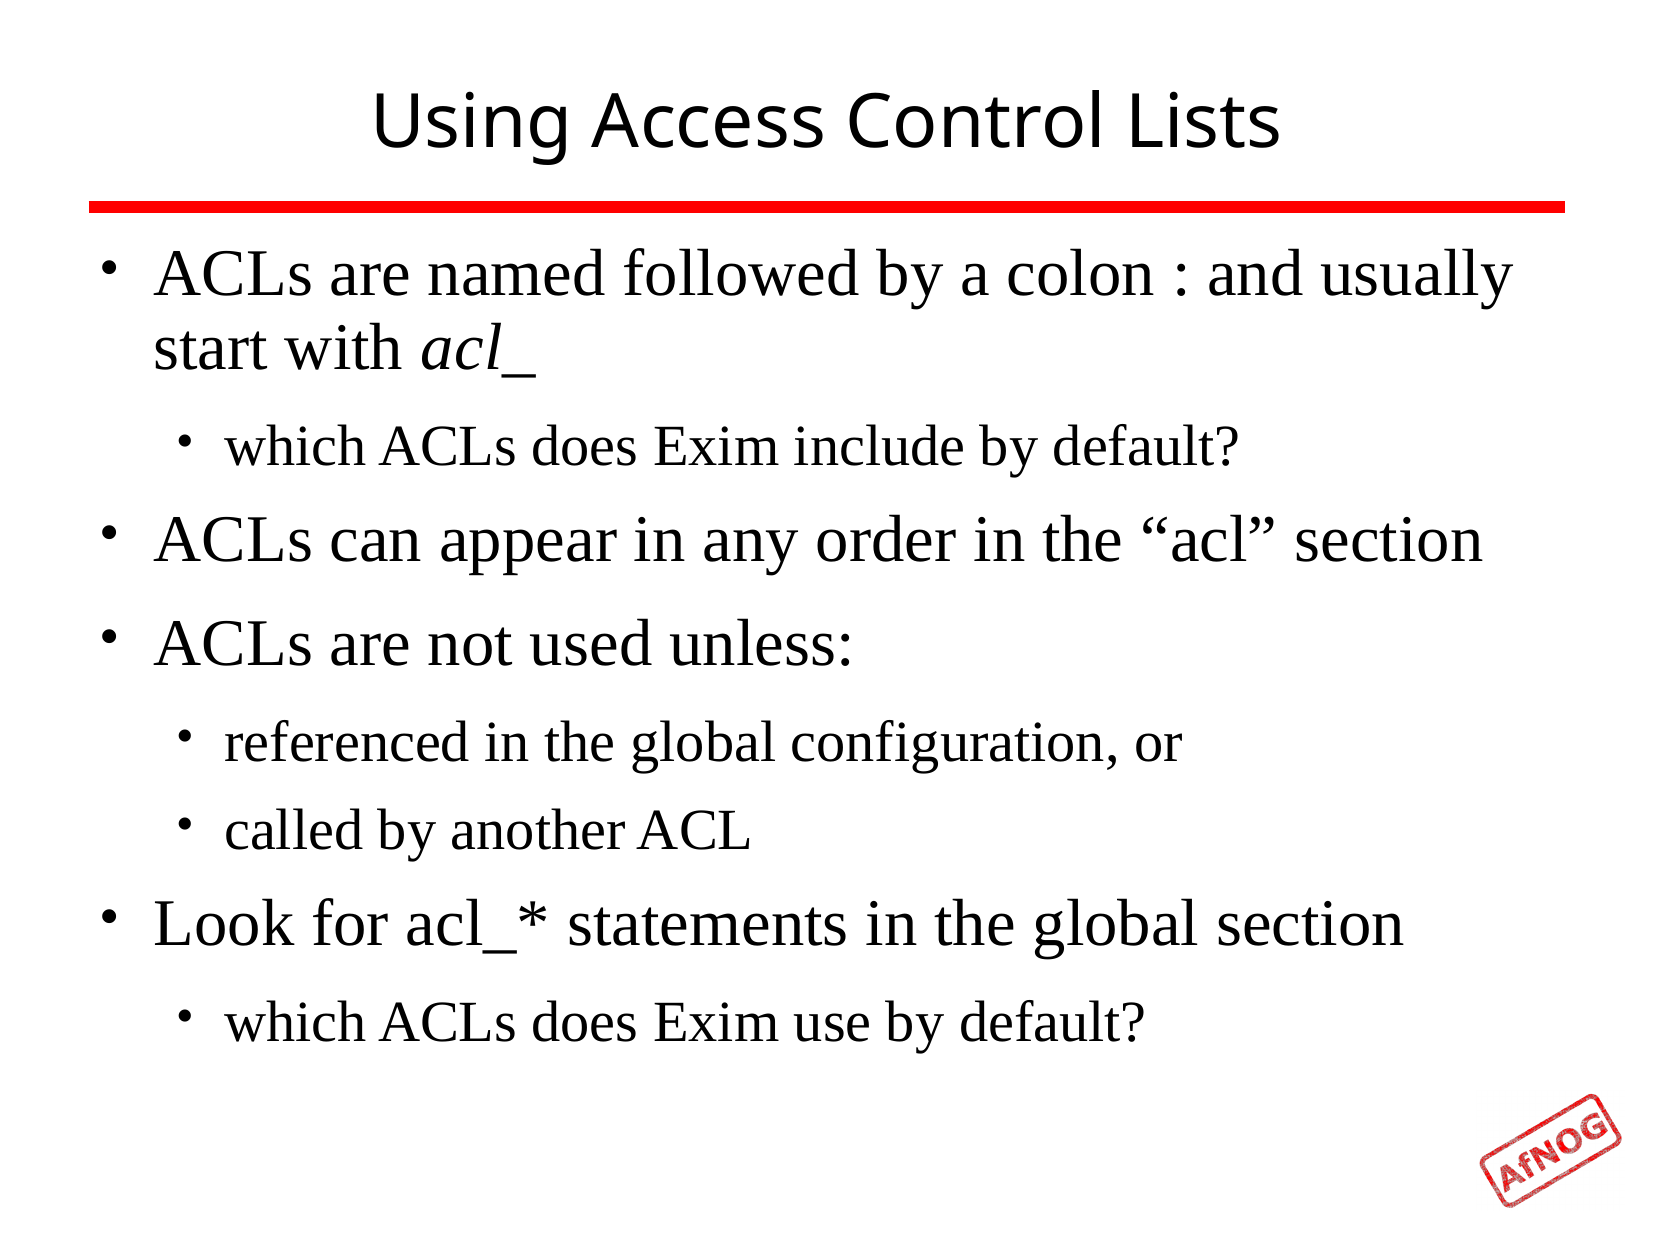

# Using Access Control Lists
ACLs are named followed by a colon : and usually start with acl_
which ACLs does Exim include by default?
ACLs can appear in any order in the “acl” section
ACLs are not used unless:
referenced in the global configuration, or
called by another ACL
Look for acl_* statements in the global section
which ACLs does Exim use by default?